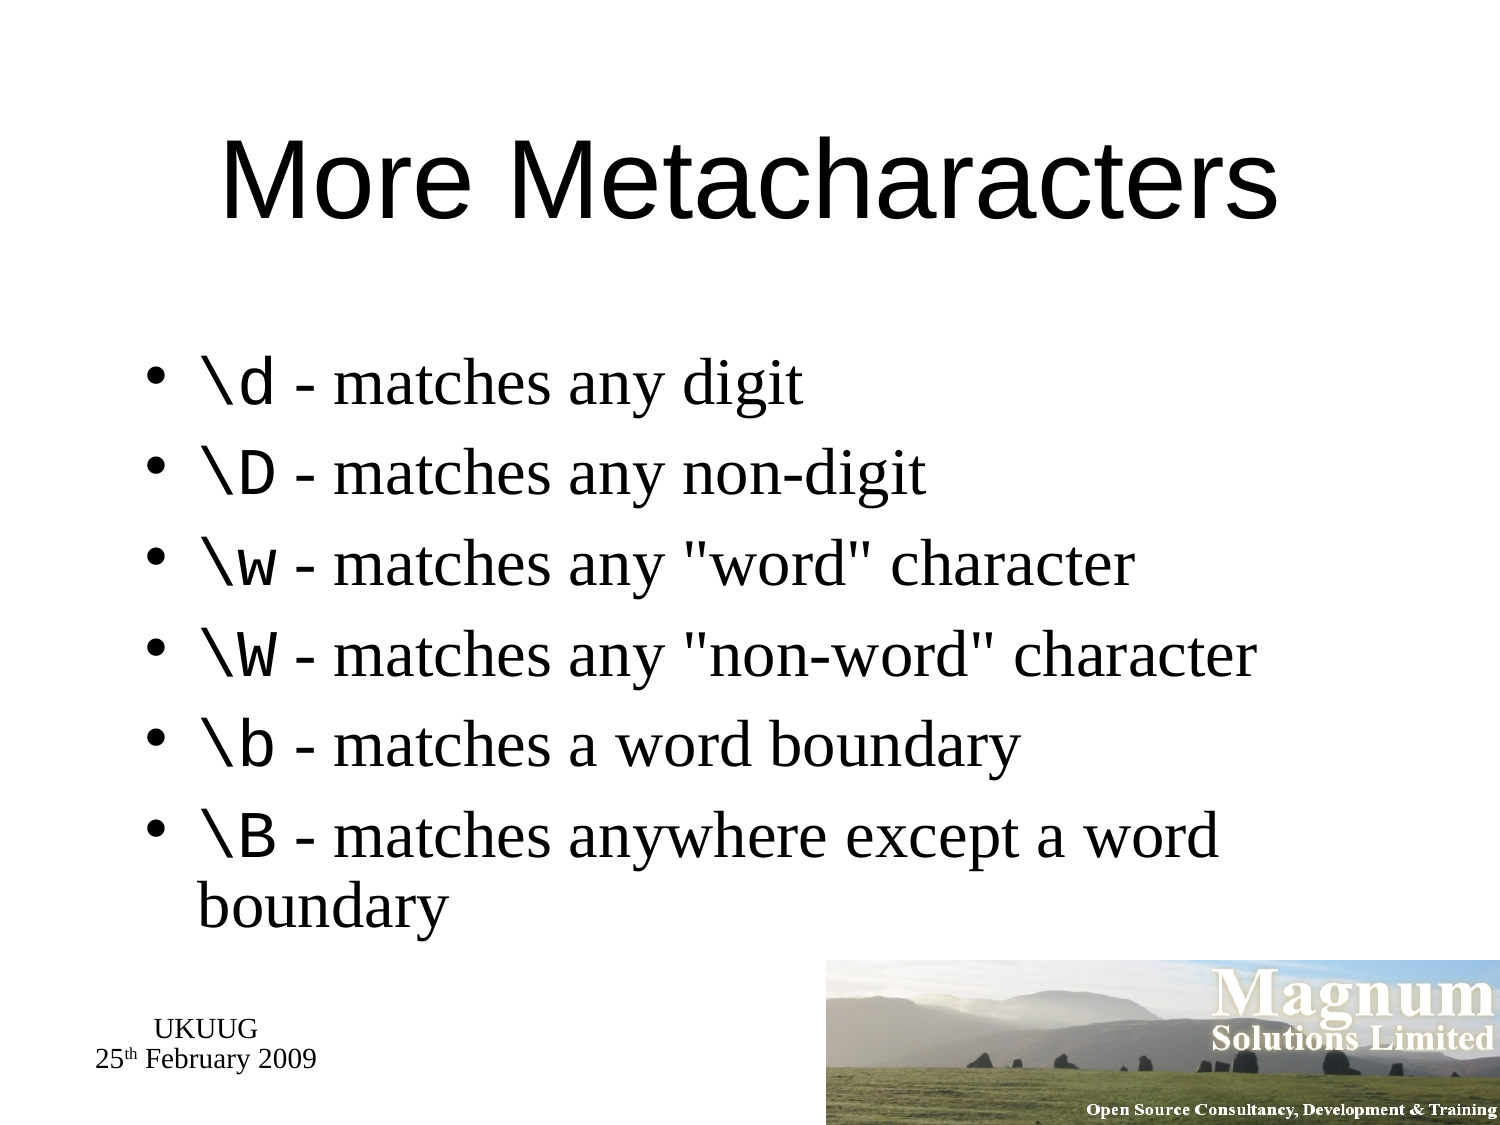

# More Metacharacters
\d - matches any digit
\D - matches any non-digit
\w - matches any "word" character
\W - matches any "non-word" character
\b - matches a word boundary
\B - matches anywhere except a word boundary
109